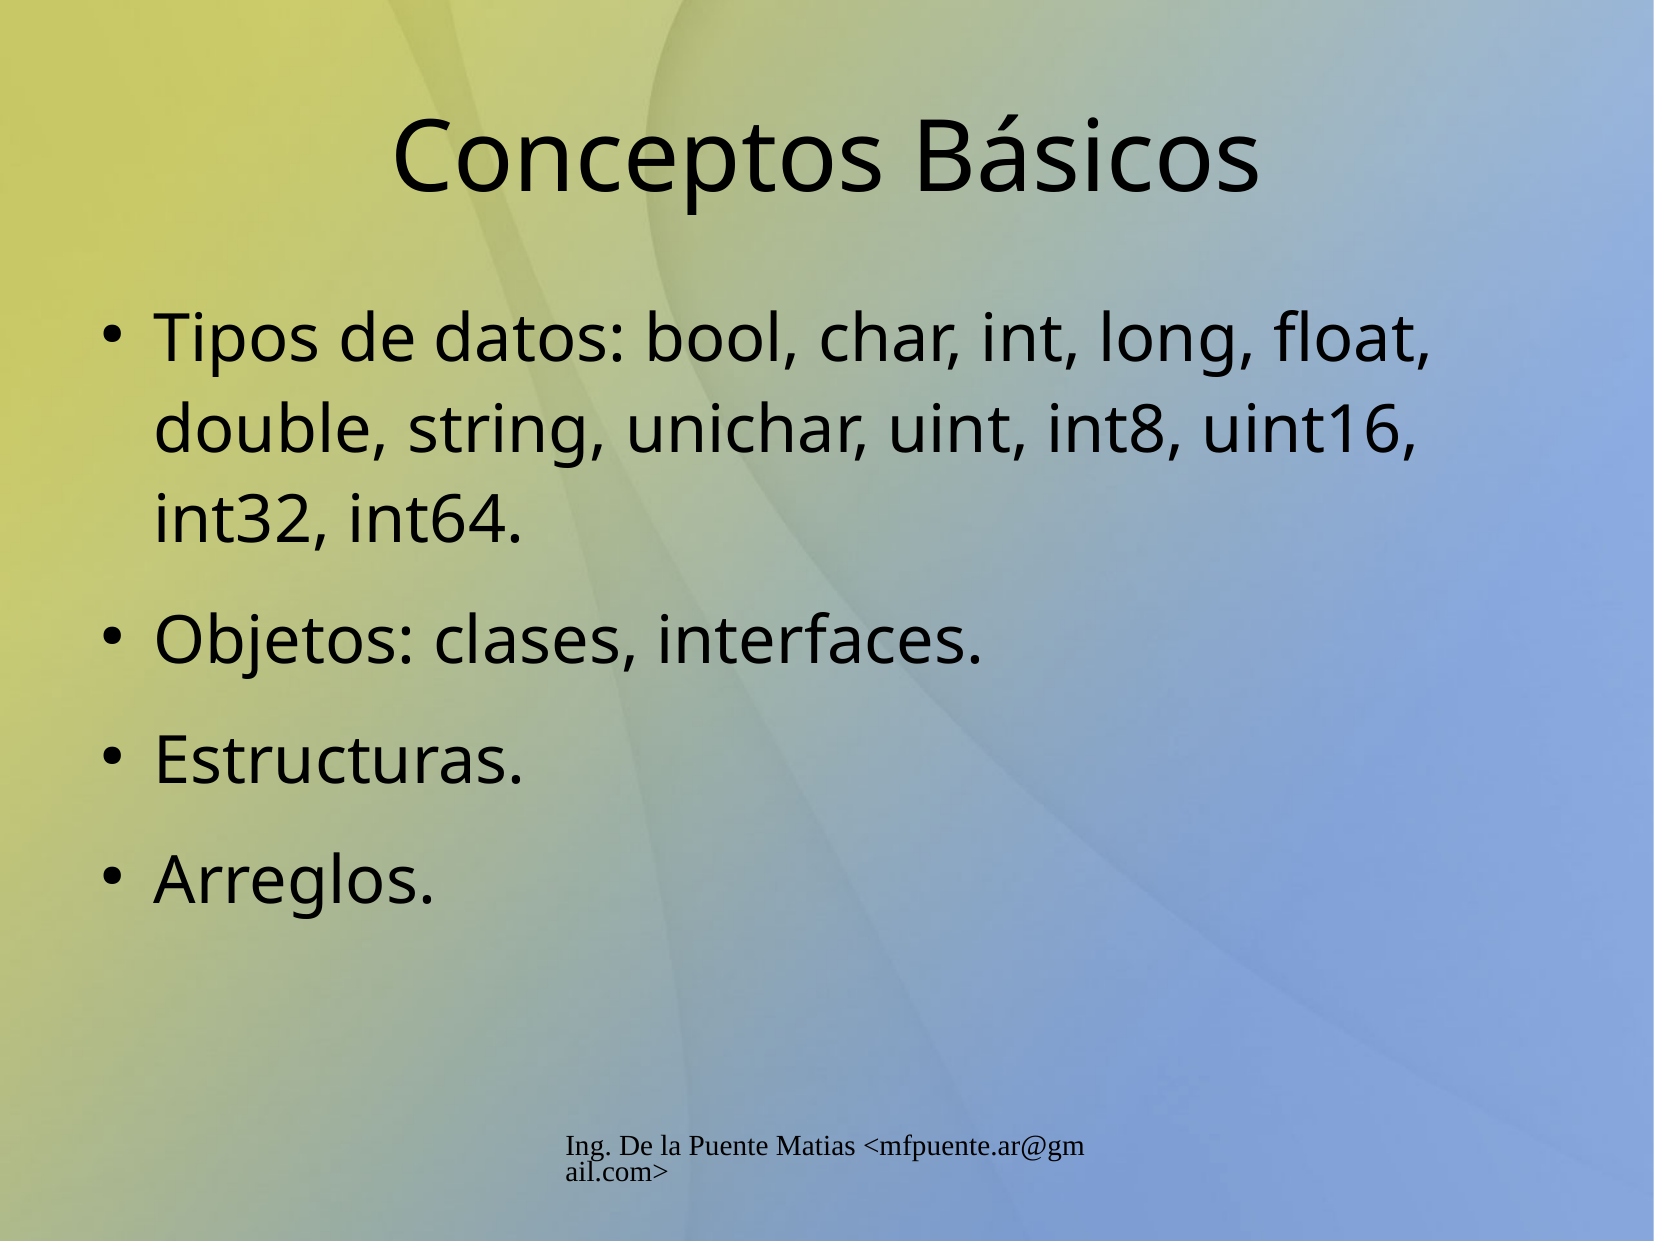

# Conceptos Básicos
Tipos de datos: bool, char, int, long, float, double, string, unichar, uint, int8, uint16, int32, int64.
Objetos: clases, interfaces.
Estructuras.
Arreglos.
Ing. De la Puente Matias <mfpuente.ar@gmail.com>